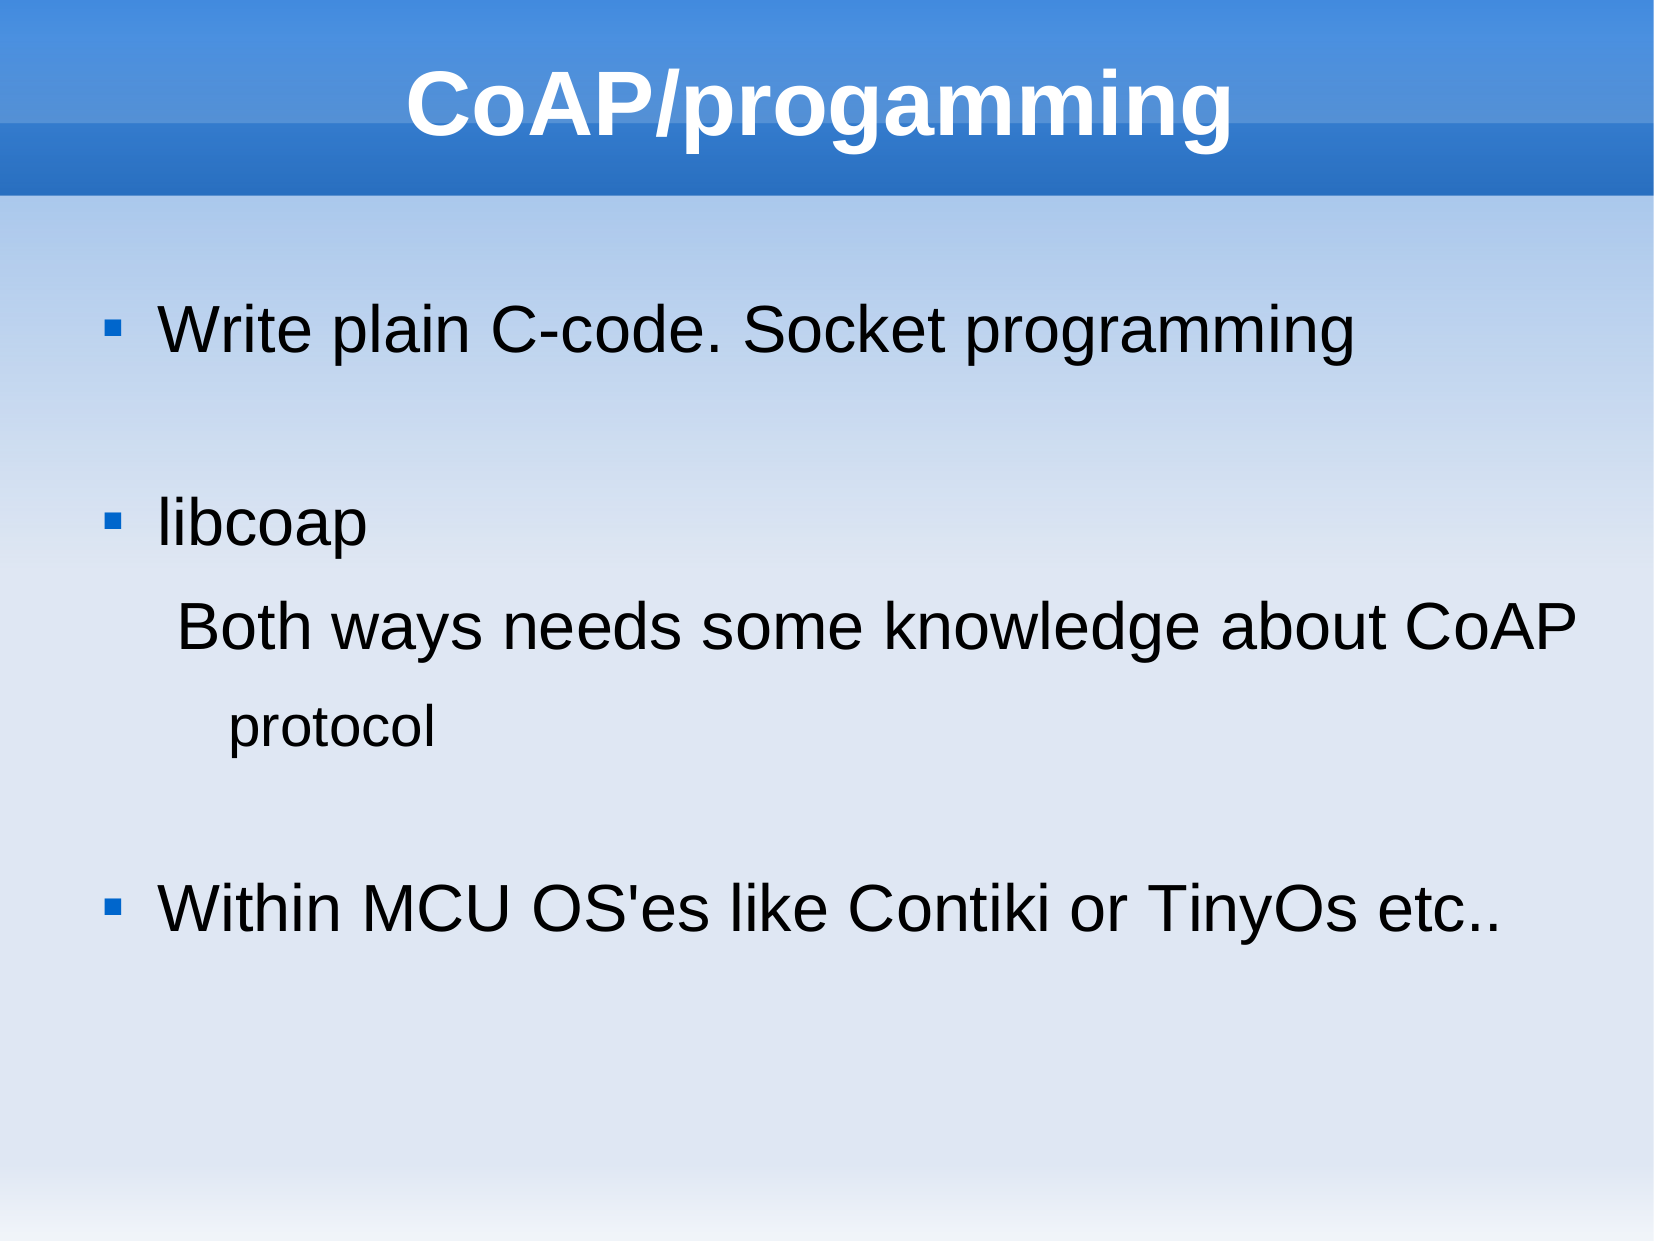

# CoAP/progamming
Write plain C-code. Socket programming
libcoap
 Both ways needs some knowledge about CoAP
protocol
Within MCU OS'es like Contiki or TinyOs etc..